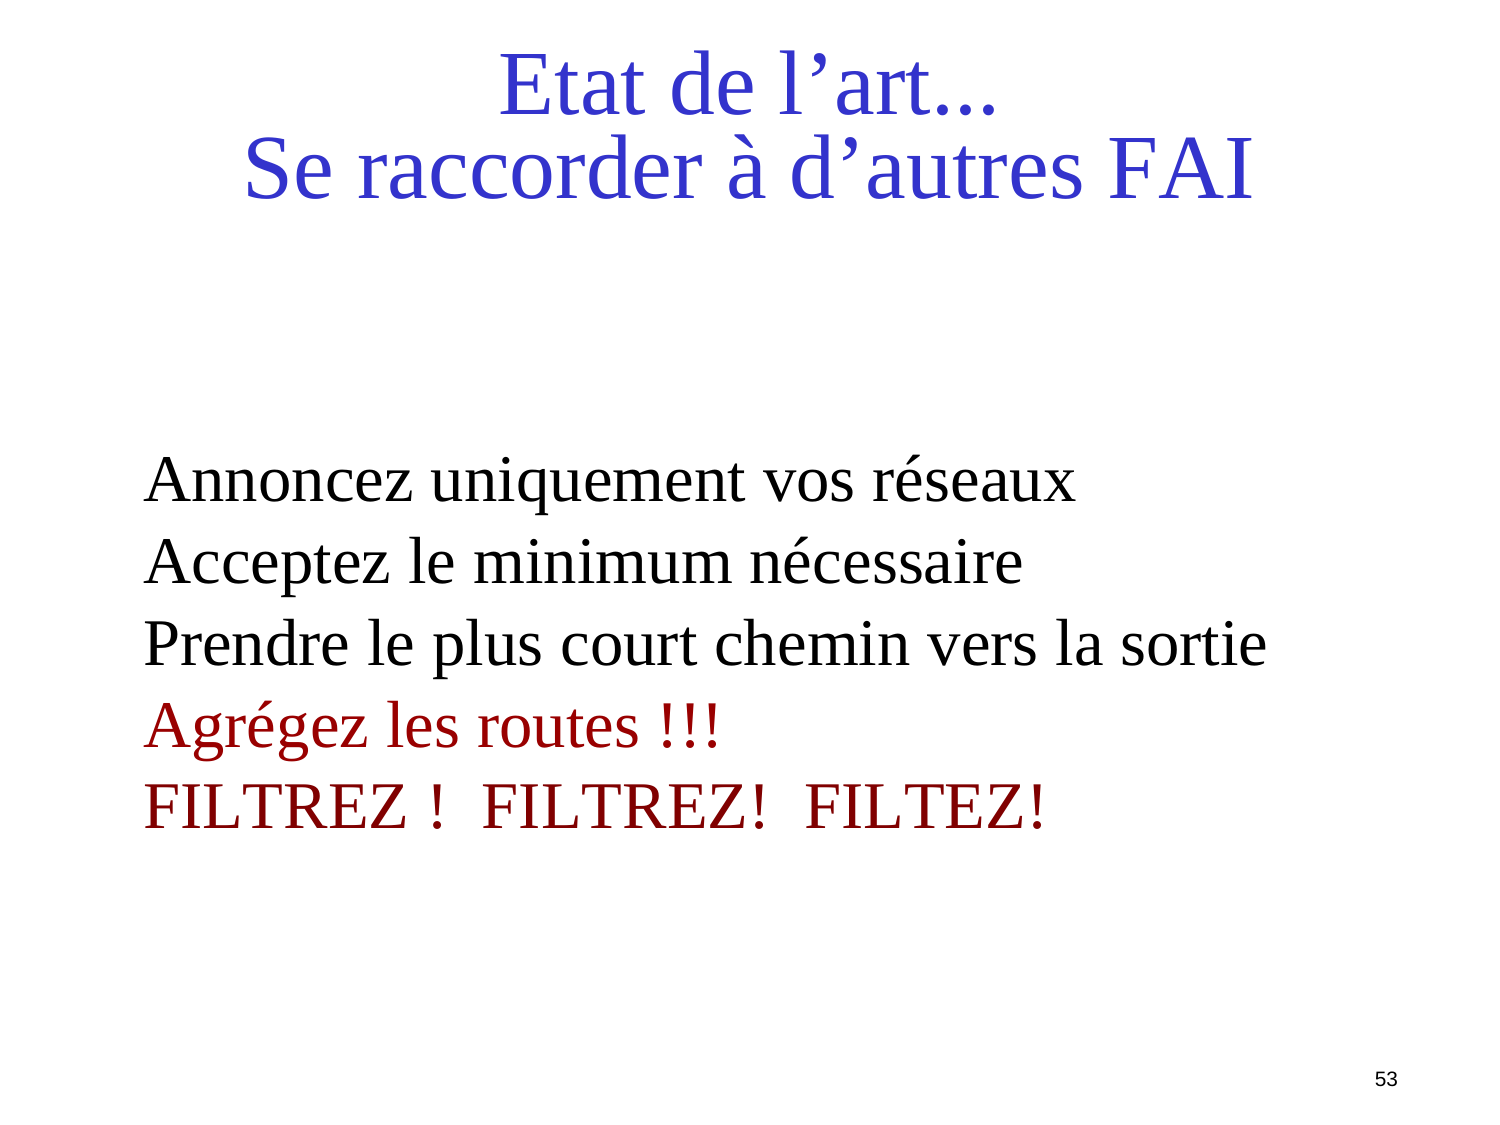

# Etat de l’art... Se raccorder à d’autres FAI
Annoncez uniquement vos réseaux
Acceptez le minimum nécessaire
Prendre le plus court chemin vers la sortie
Agrégez les routes !!!
FILTREZ ! FILTREZ! FILTEZ!